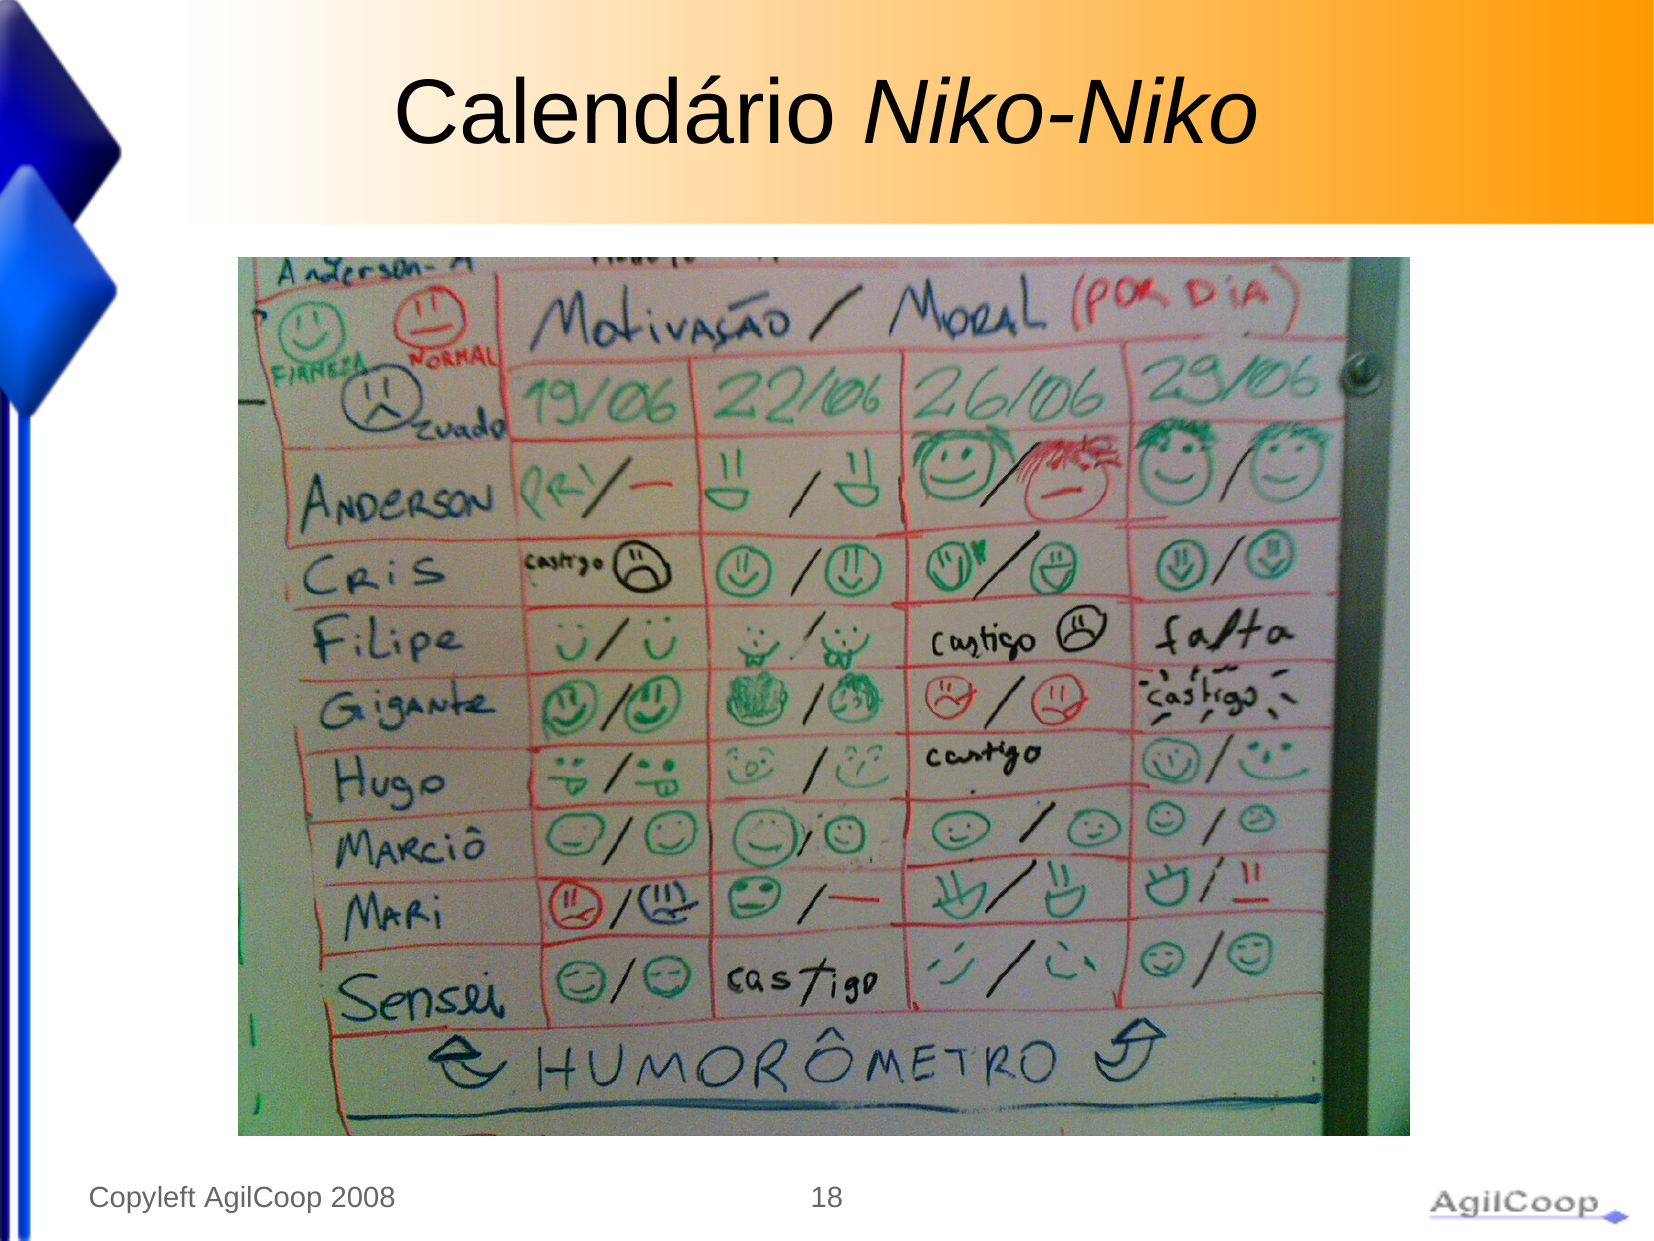

# Calendário Niko-Niko
Copyleft AgilCoop 2008
18